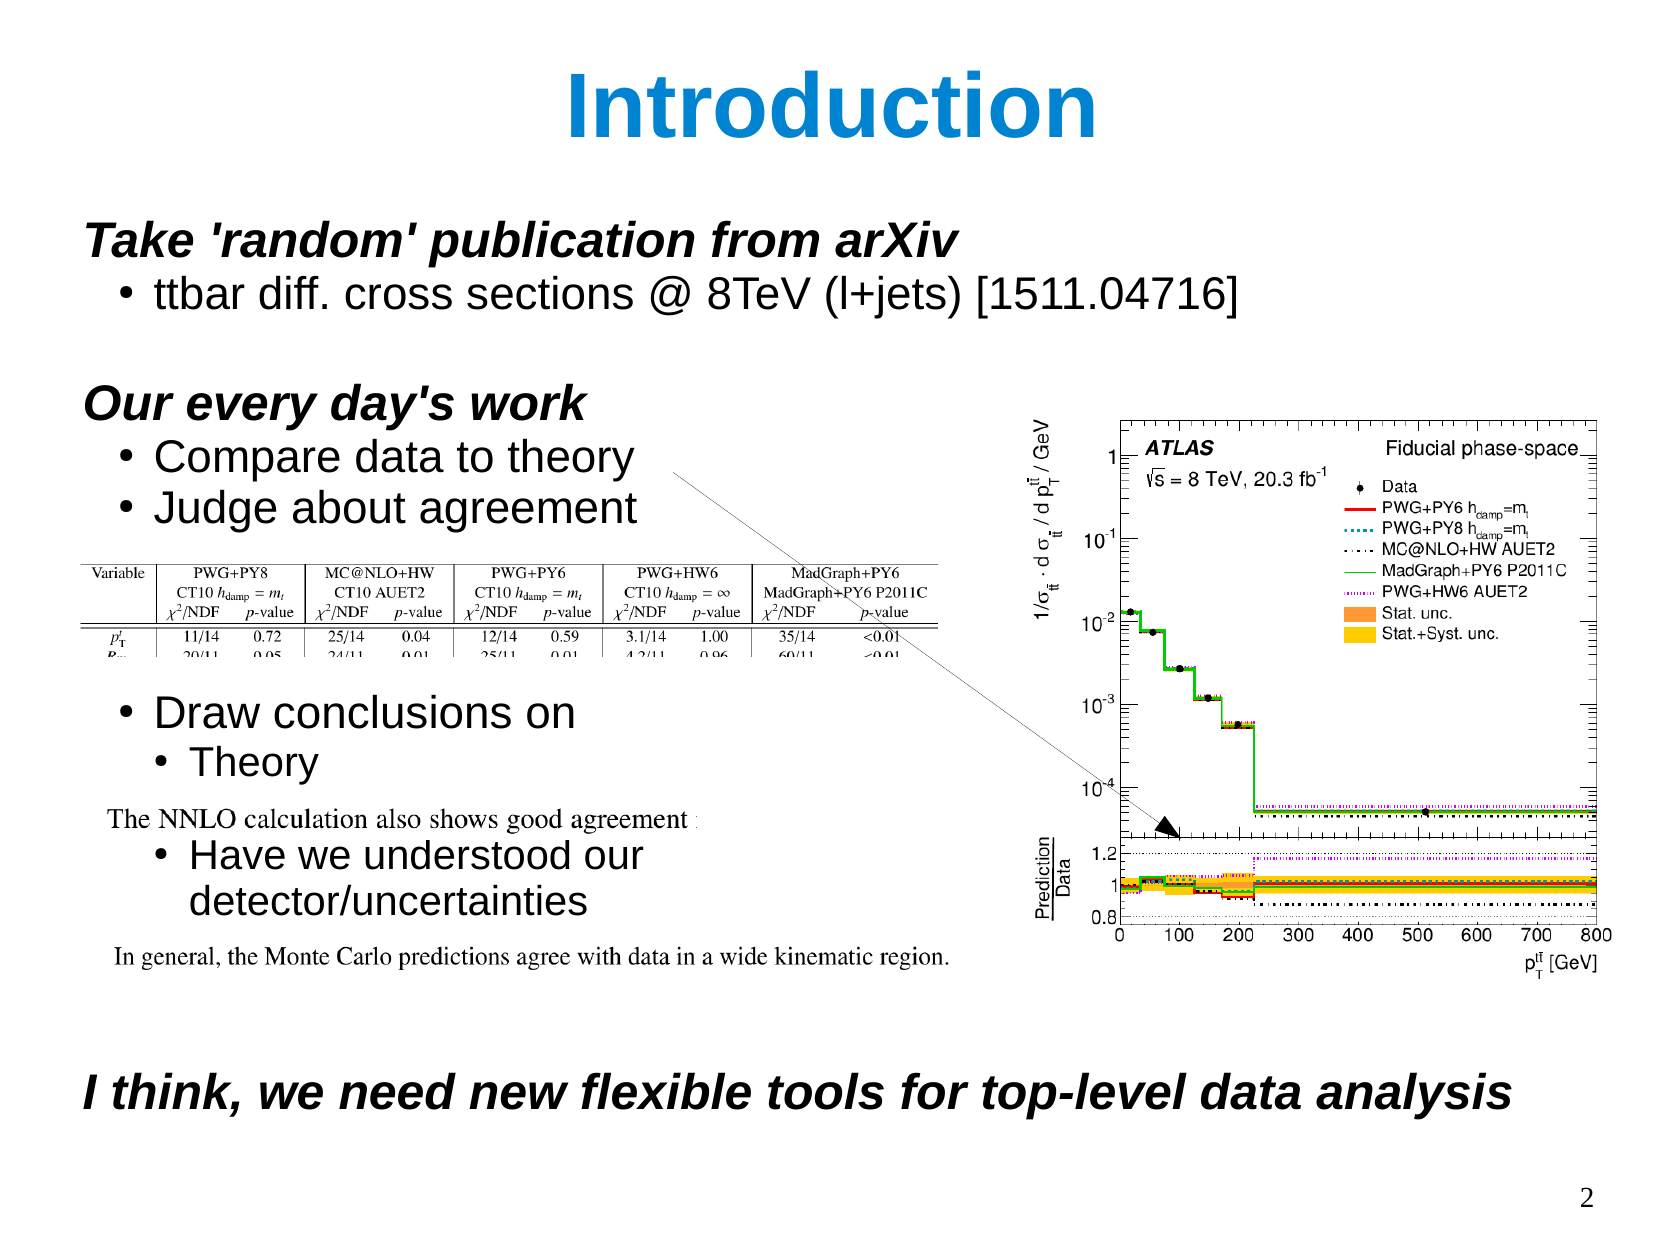

# Introduction
Take 'random' publication from arXiv
ttbar diff. cross sections @ 8TeV (l+jets) [1511.04716]
Our every day's work
Compare data to theory
Judge about agreement
Draw conclusions on
Theory
Have we understood our
detector/uncertainties
I think, we need new flexible tools for top-level data analysis
2